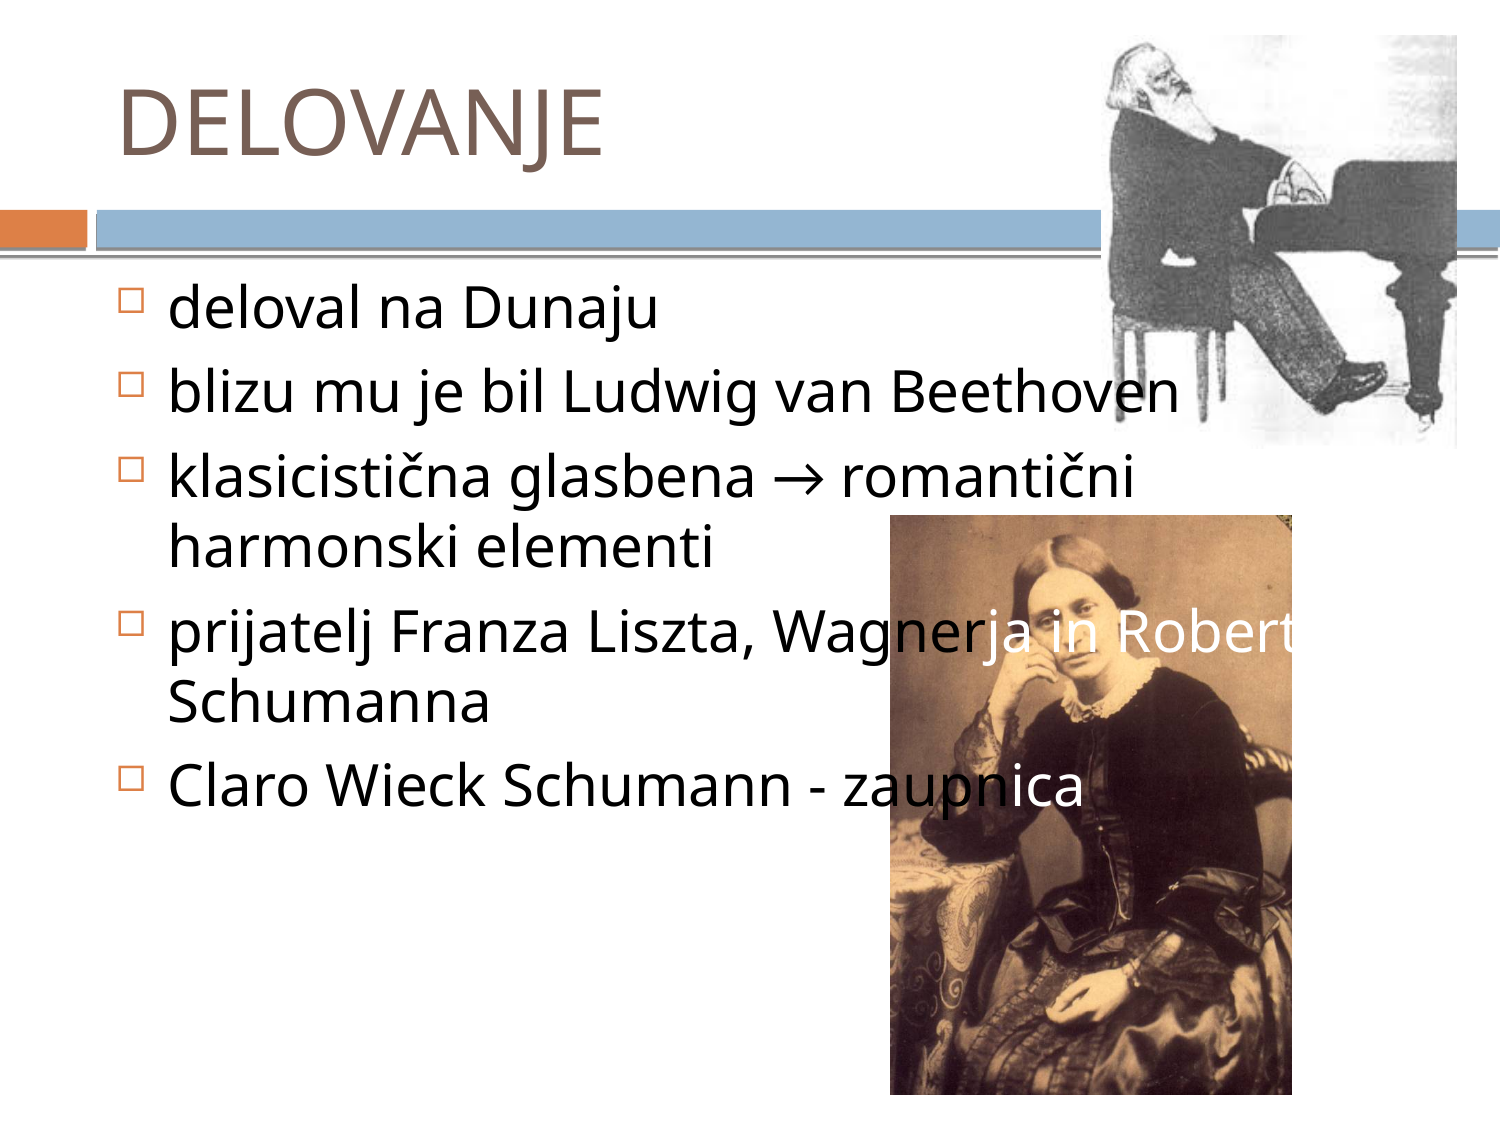

# DELOVANJE
deloval na Dunaju
blizu mu je bil Ludwig van Beethoven
klasicistična glasbena → romantični harmonski elementi
prijatelj Franza Liszta, Wagnerja in Roberta Schumanna
Claro Wieck Schumann - zaupnica